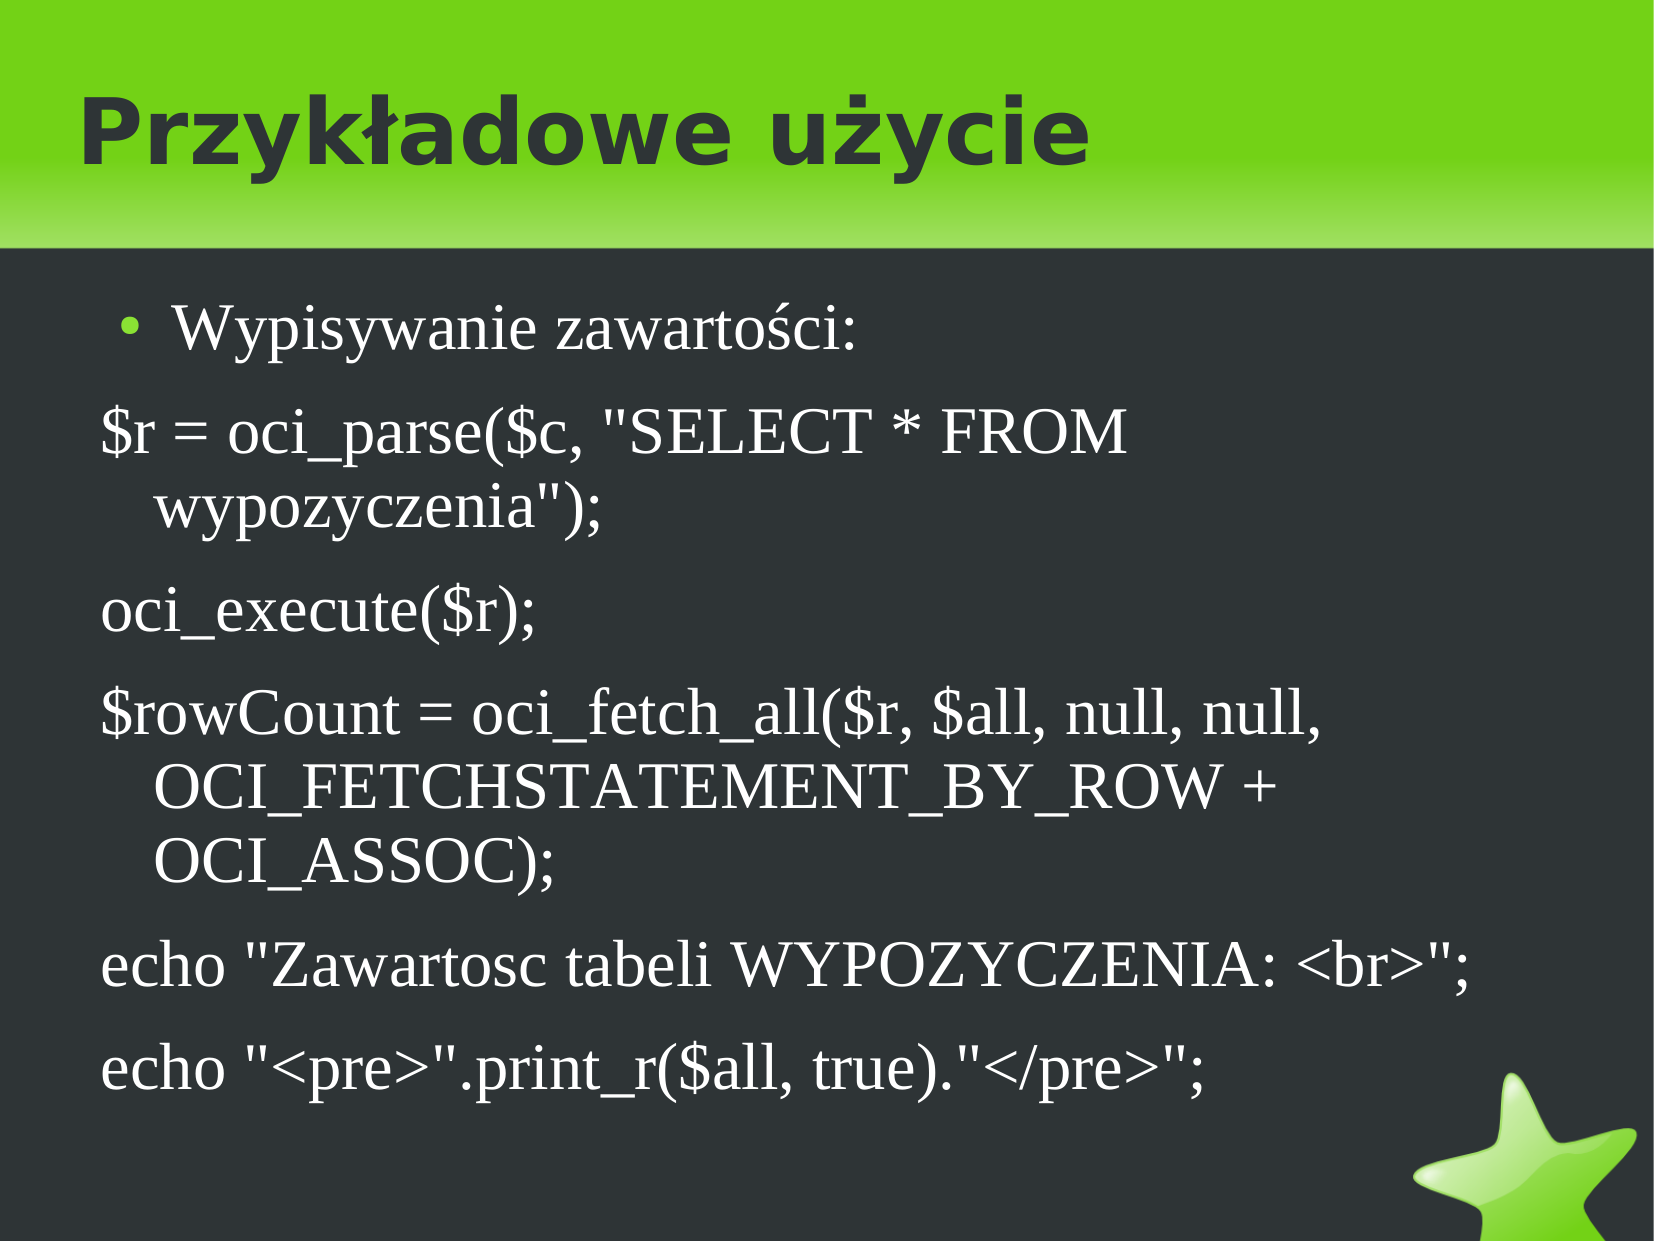

# Przykładowe użycie
Wypisywanie zawartości:
$r = oci_parse($c, "SELECT * FROM wypozyczenia");
oci_execute($r);
$rowCount = oci_fetch_all($r, $all, null, null, OCI_FETCHSTATEMENT_BY_ROW + OCI_ASSOC);
echo "Zawartosc tabeli WYPOZYCZENIA: <br>";
echo "<pre>".print_r($all, true)."</pre>";